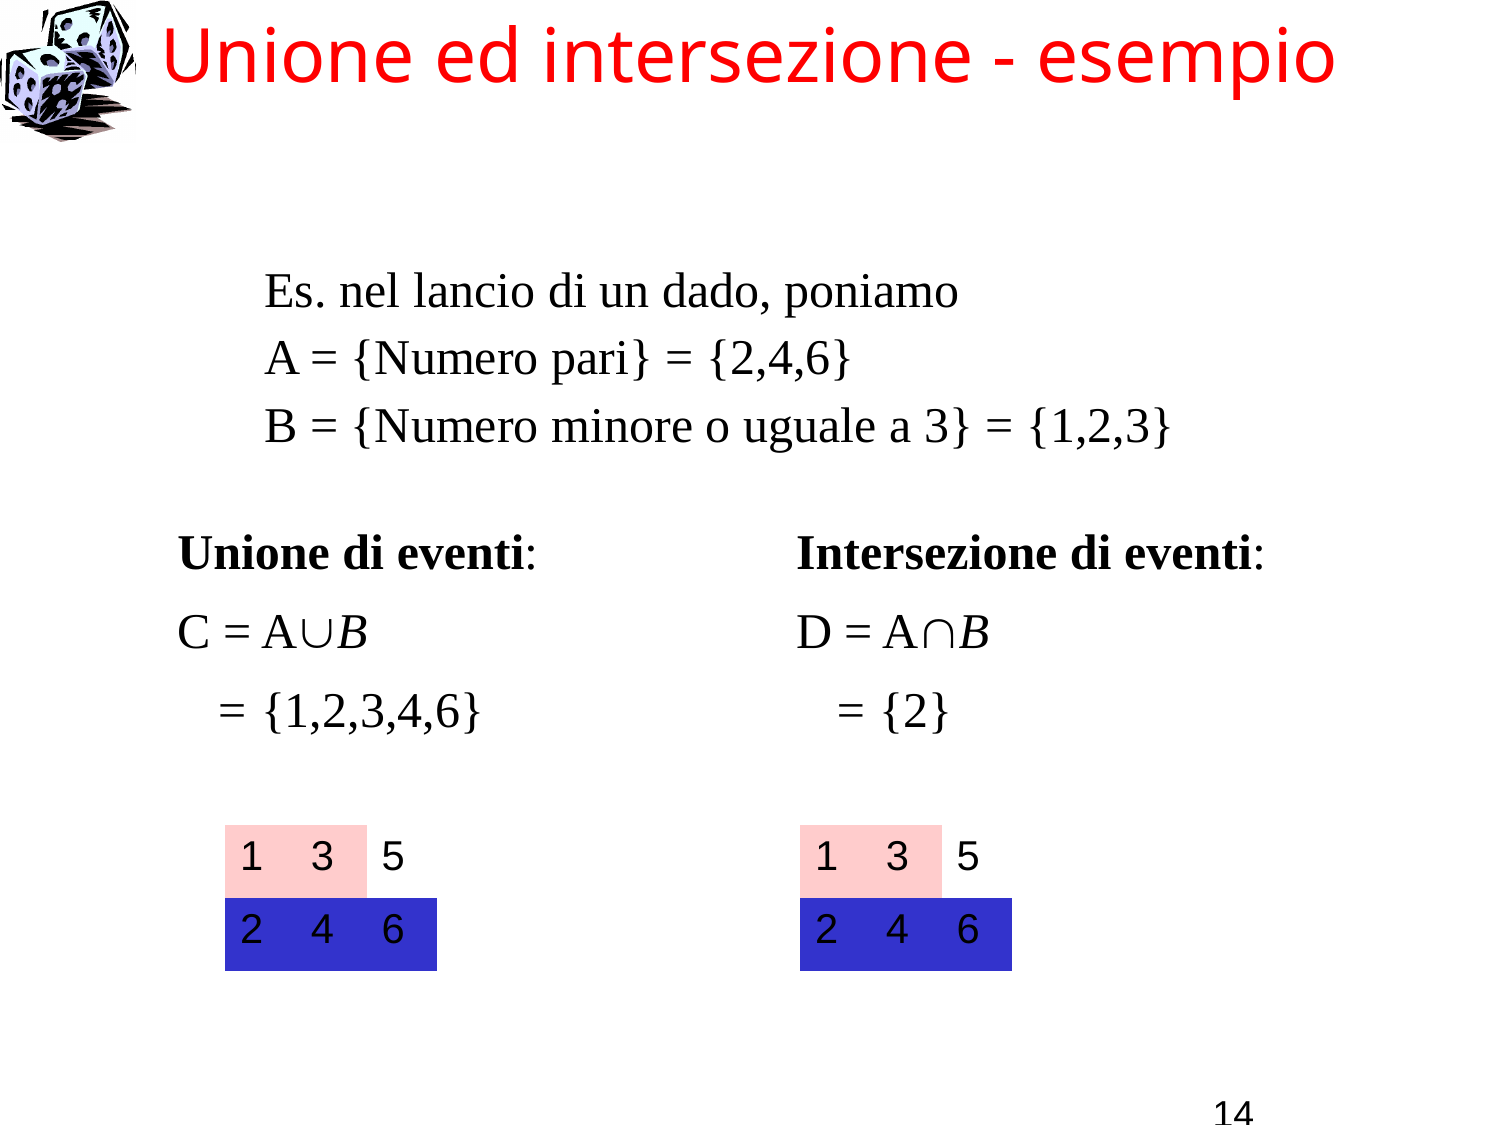

# Unione ed intersezione - esempio
Es. nel lancio di un dado, poniamo
A = {Numero pari} = {2,4,6}
B = {Numero minore o uguale a 3} = {1,2,3}
Unione di eventi:
C = AB
 = {1,2,3,4,6}
Intersezione di eventi:
D = AB
 = {2}
| 1 | 3 | 5 |
| --- | --- | --- |
| 2 | 4 | 6 |
| 1 | 3 | 5 |
| --- | --- | --- |
| 2 | 4 | 6 |